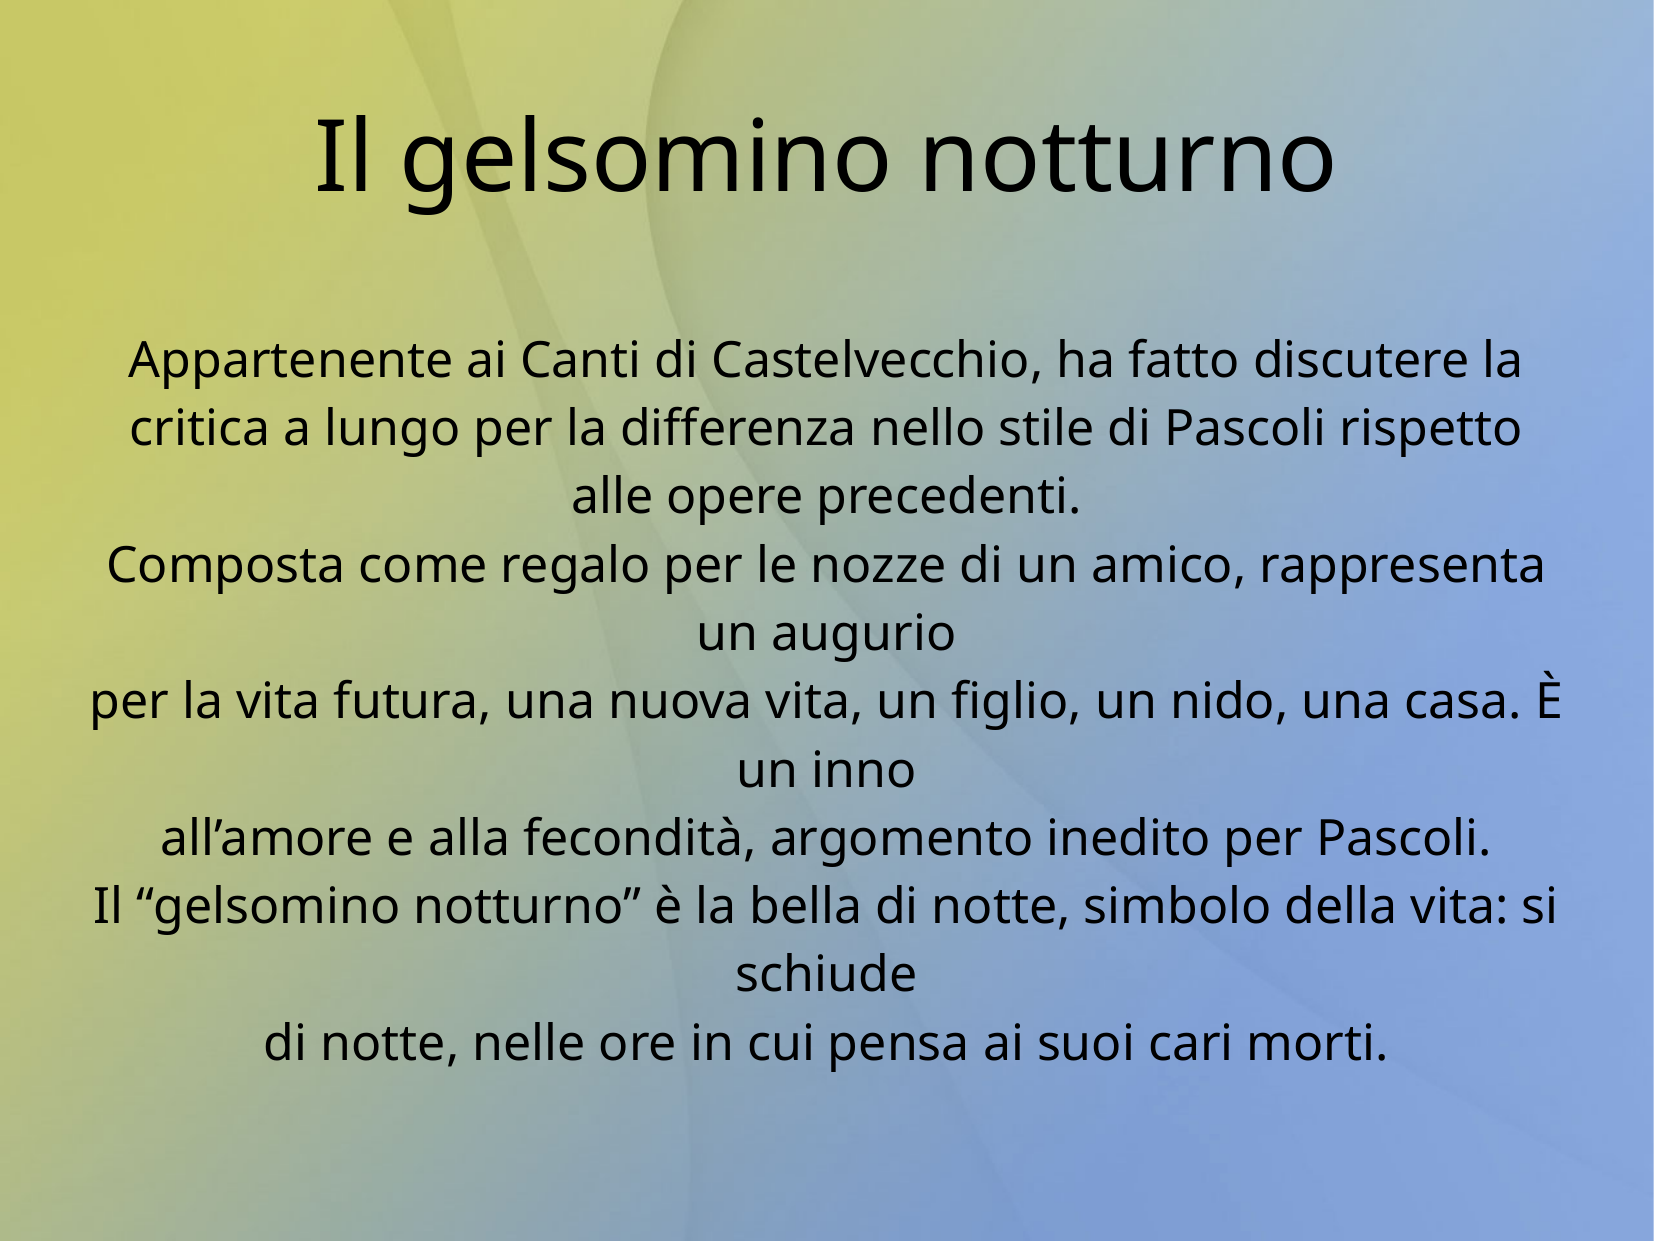

# Il gelsomino notturno
Appartenente ai Canti di Castelvecchio, ha fatto discutere la critica a lungo per la differenza nello stile di Pascoli rispetto alle opere precedenti.
Composta come regalo per le nozze di un amico, rappresenta un augurio
per la vita futura, una nuova vita, un figlio, un nido, una casa. È un inno
all’amore e alla fecondità, argomento inedito per Pascoli.
Il “gelsomino notturno” è la bella di notte, simbolo della vita: si schiude
di notte, nelle ore in cui pensa ai suoi cari morti.